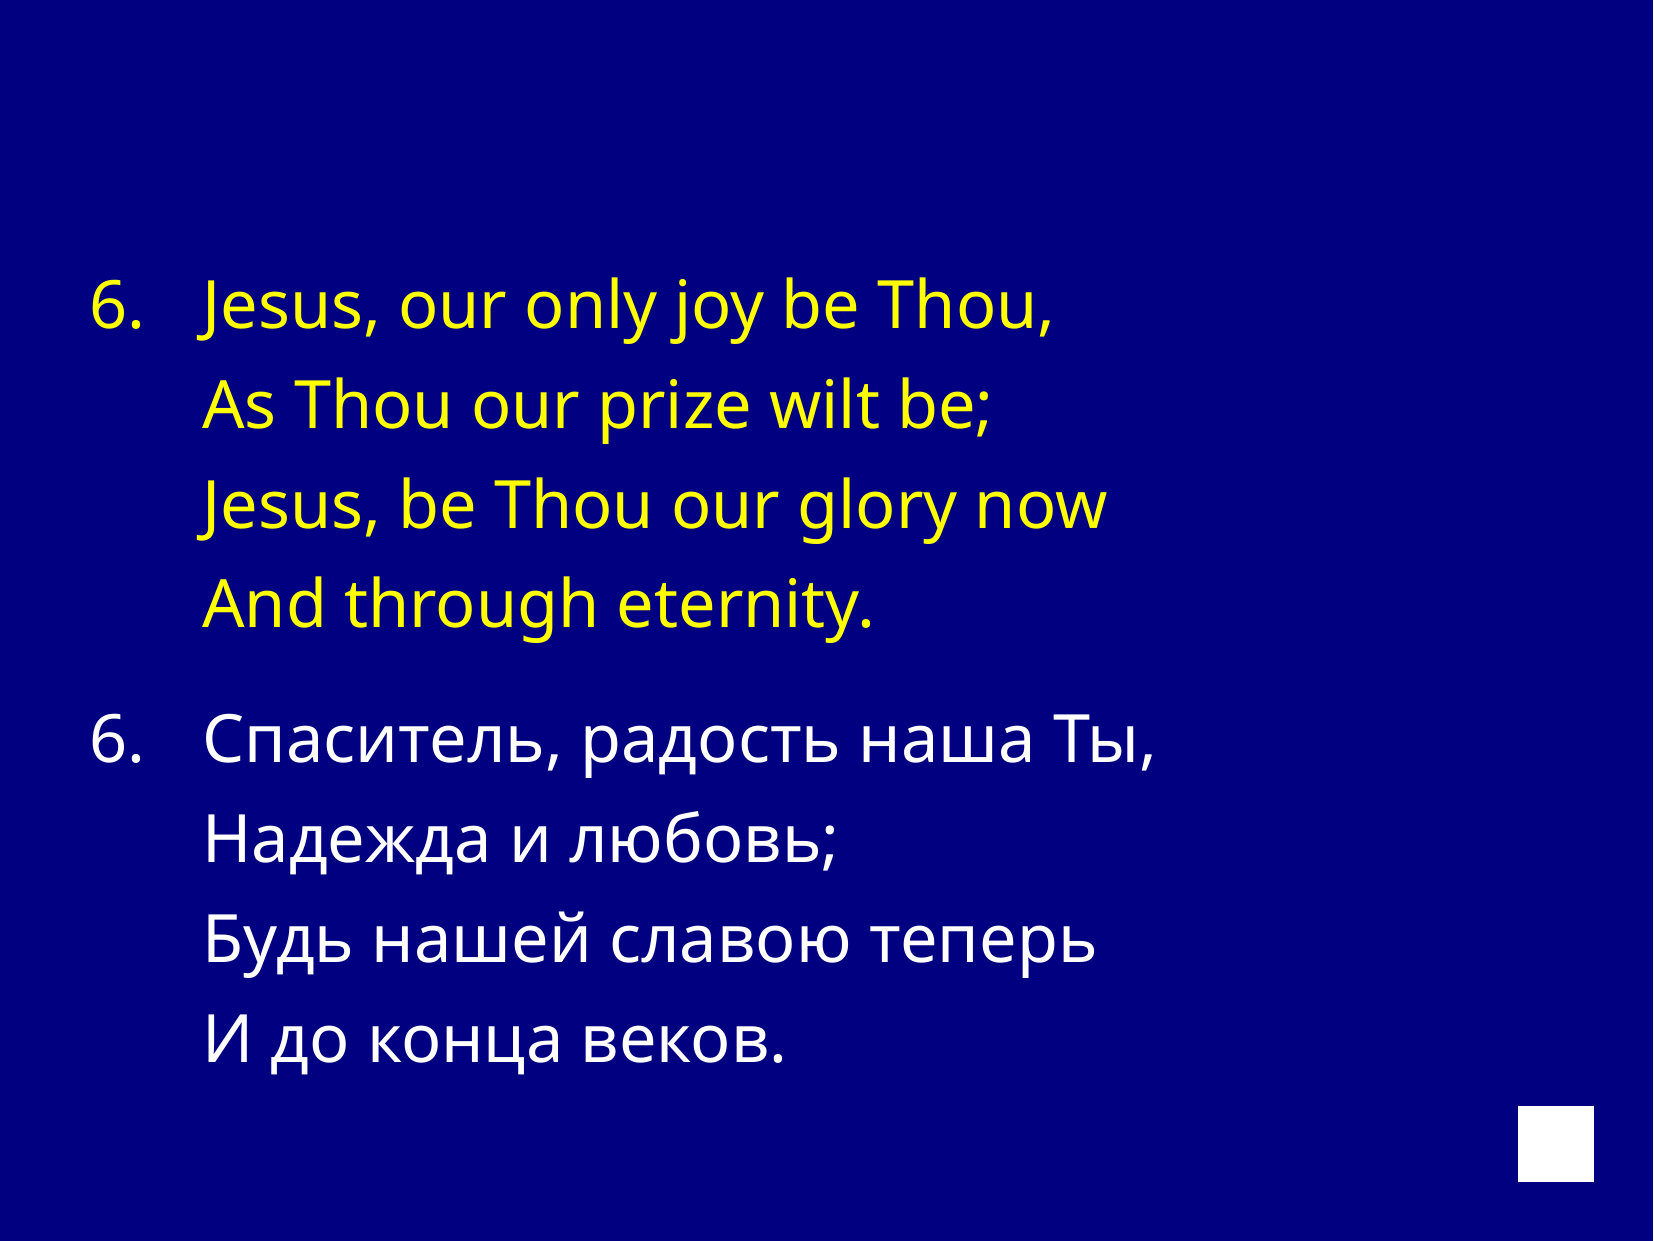

6.	Jesus, our only joy be Thou,
	As Thou our prize wilt be;
	Jesus, be Thou our glory now
	And through eternity.
6.	Спаситель, радость наша Ты,
	Надежда и любовь;
	Будь нашей славою теперь
	И до конца веков.